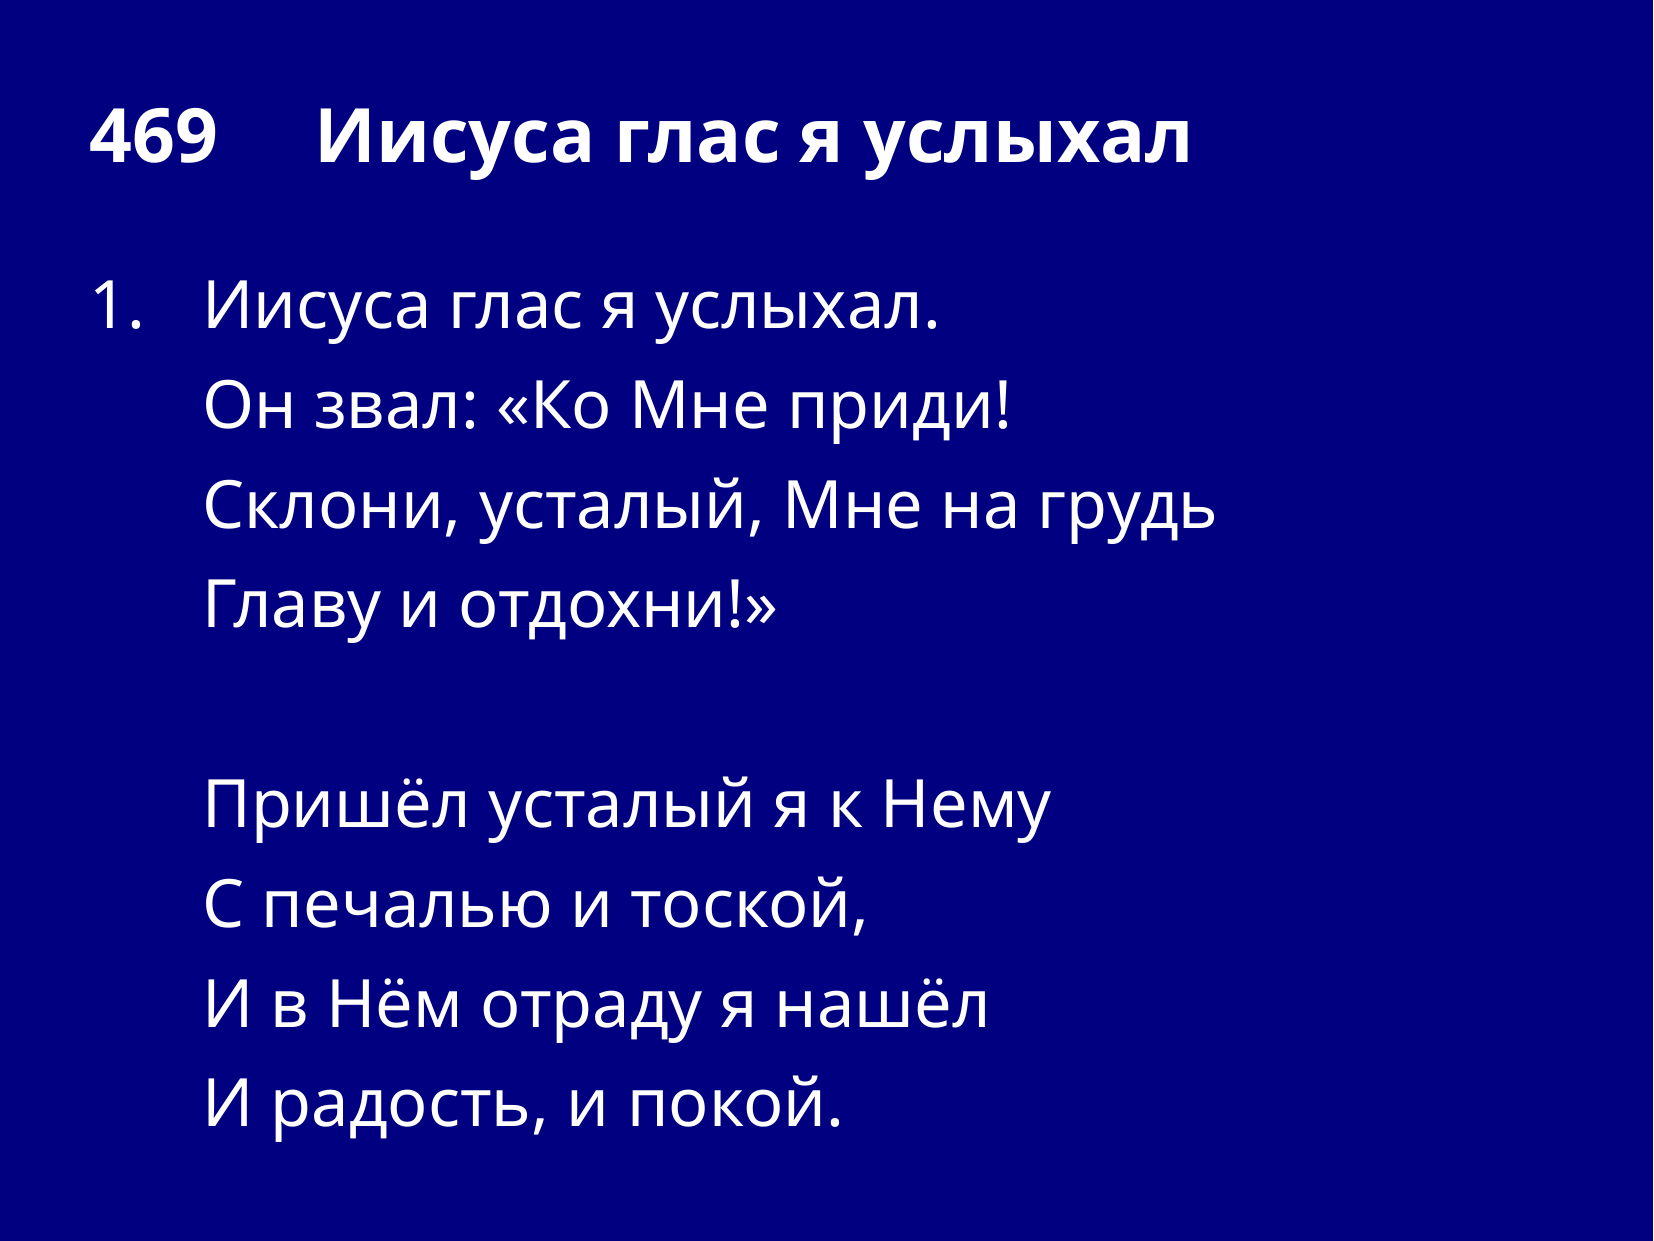

469	Иисуса глас я услыхал
1.	Иисуса глас я услыхал.
	Он звал: «Ко Мне приди!
	Склони, усталый, Мне на грудь
	Главу и отдохни!»
	Пришёл усталый я к Нему
	С печалью и тоской,
	И в Нём отраду я нашёл
	И радость, и покой.